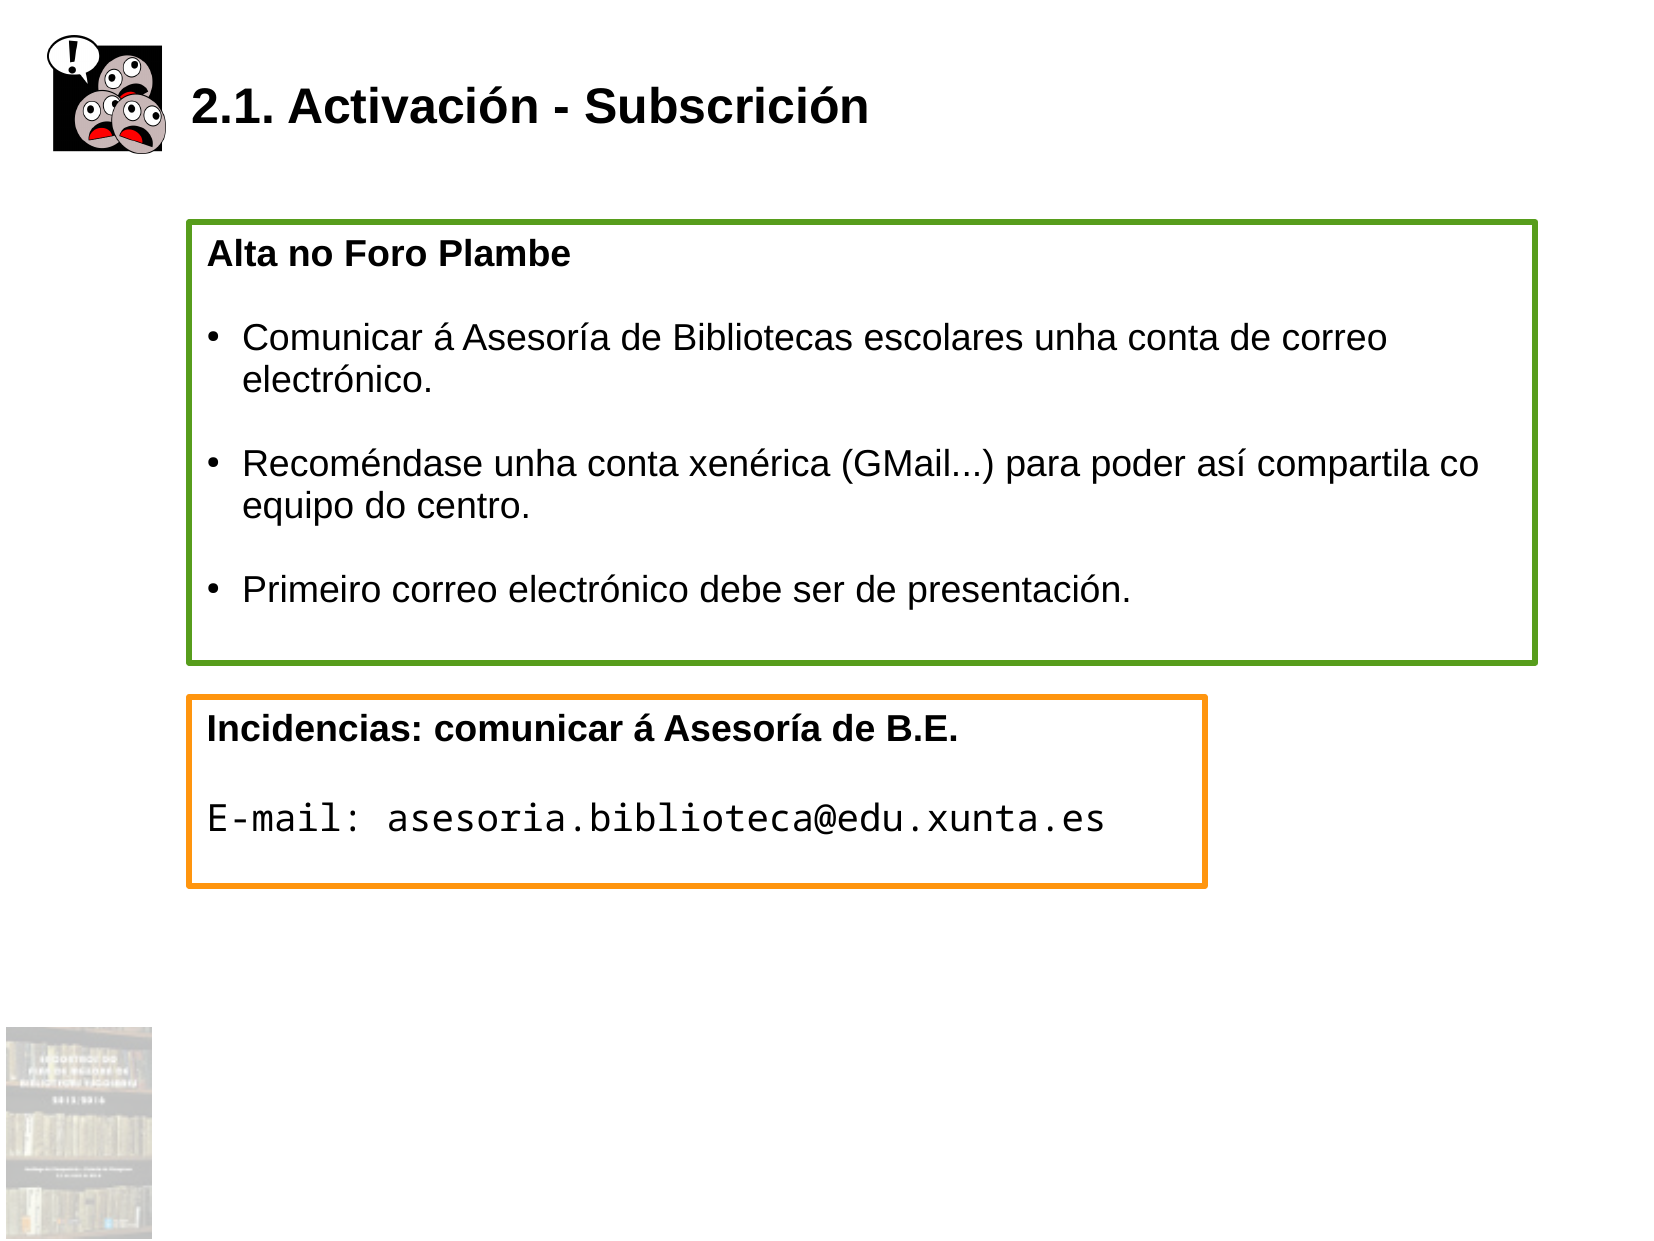

2.1. Activación - Subscrición
Alta no Foro Plambe
Comunicar á Asesoría de Bibliotecas escolares unha conta de correo electrónico.
Recoméndase unha conta xenérica (GMail...) para poder así compartila co equipo do centro.
Primeiro correo electrónico debe ser de presentación.
Incidencias: comunicar á Asesoría de B.E.
E-mail: asesoria.biblioteca@edu.xunta.es